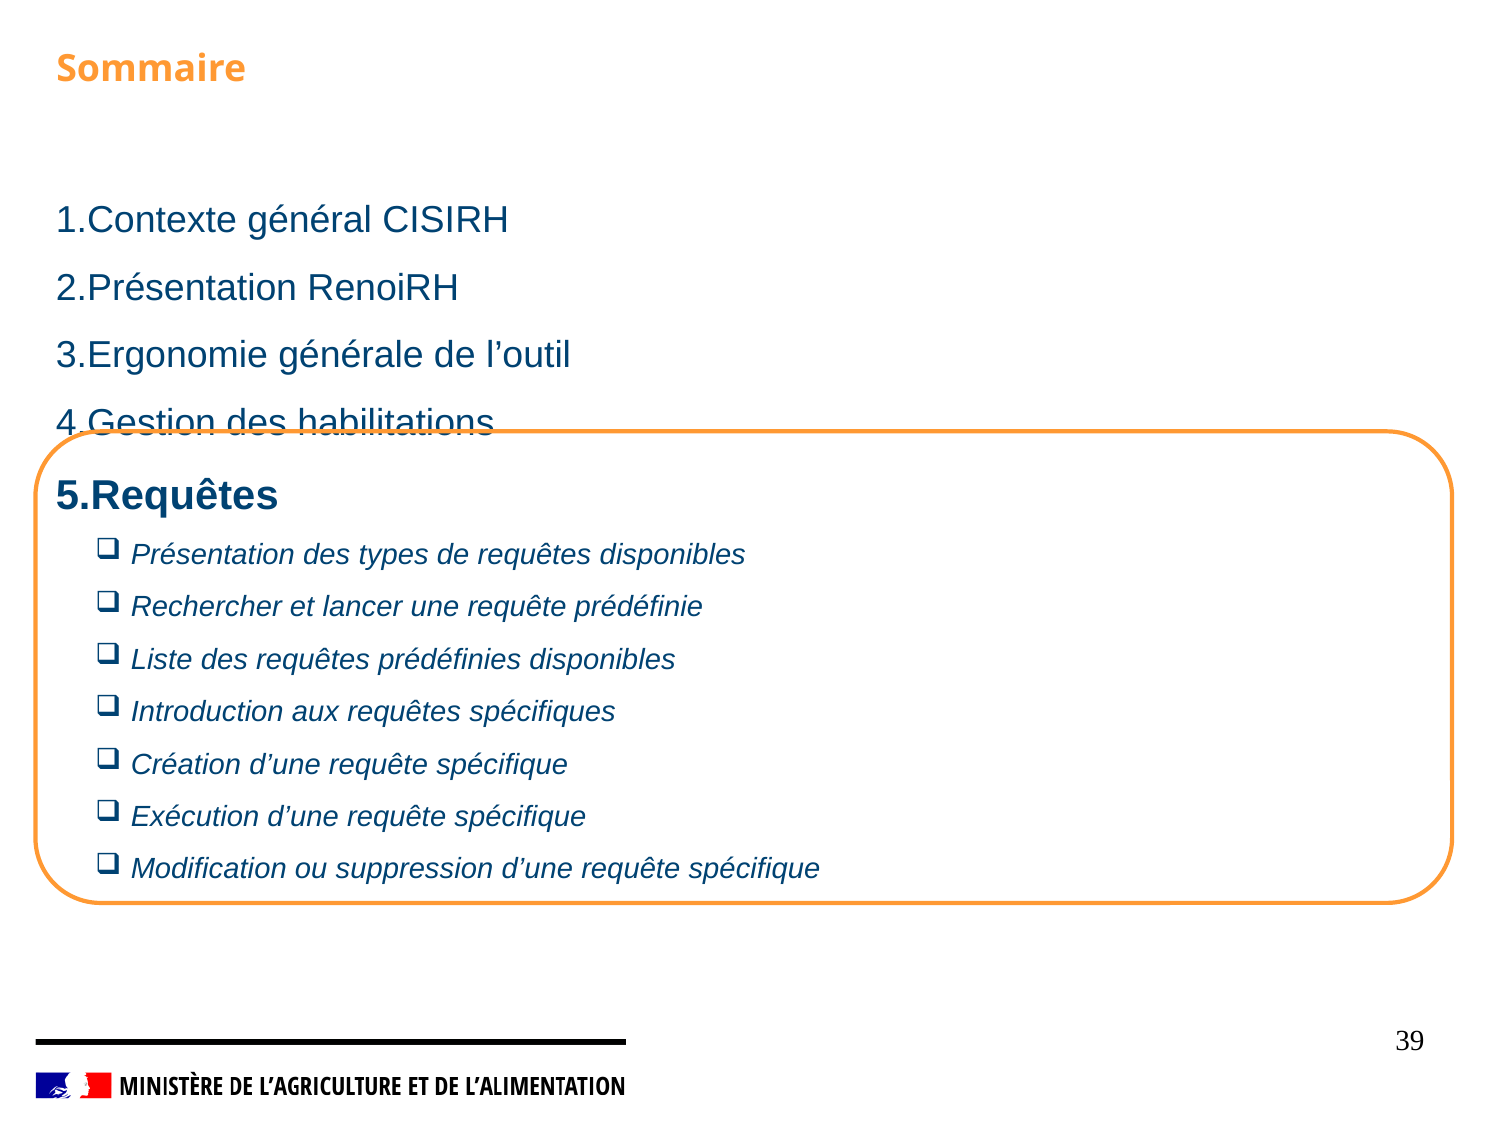

Sommaire
Contexte général CISIRH
Présentation RenoiRH
Ergonomie générale de l’outil
Gestion des habilitations
Requêtes
Présentation des types de requêtes disponibles
Rechercher et lancer une requête prédéfinie
Liste des requêtes prédéfinies disponibles
Introduction aux requêtes spécifiques
Création d’une requête spécifique
Exécution d’une requête spécifique
Modification ou suppression d’une requête spécifique